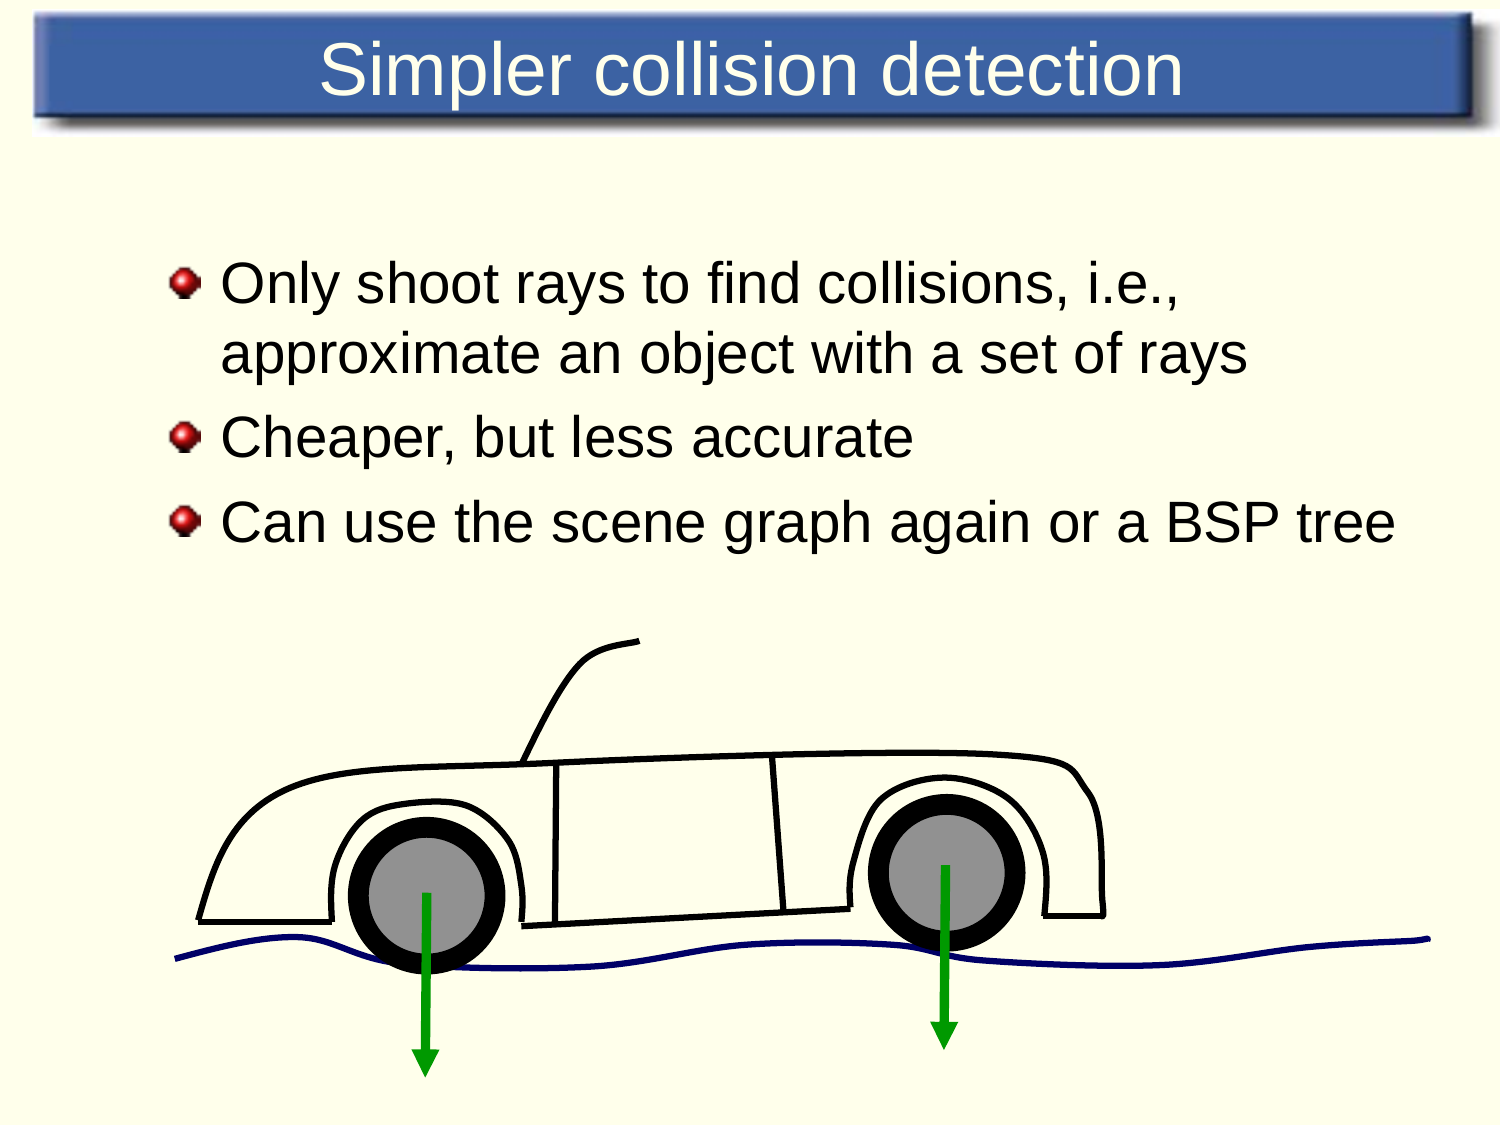

# Simpler collision detection
Only shoot rays to find collisions, i.e., approximate an object with a set of rays
Cheaper, but less accurate
Can use the scene graph again or a BSP tree